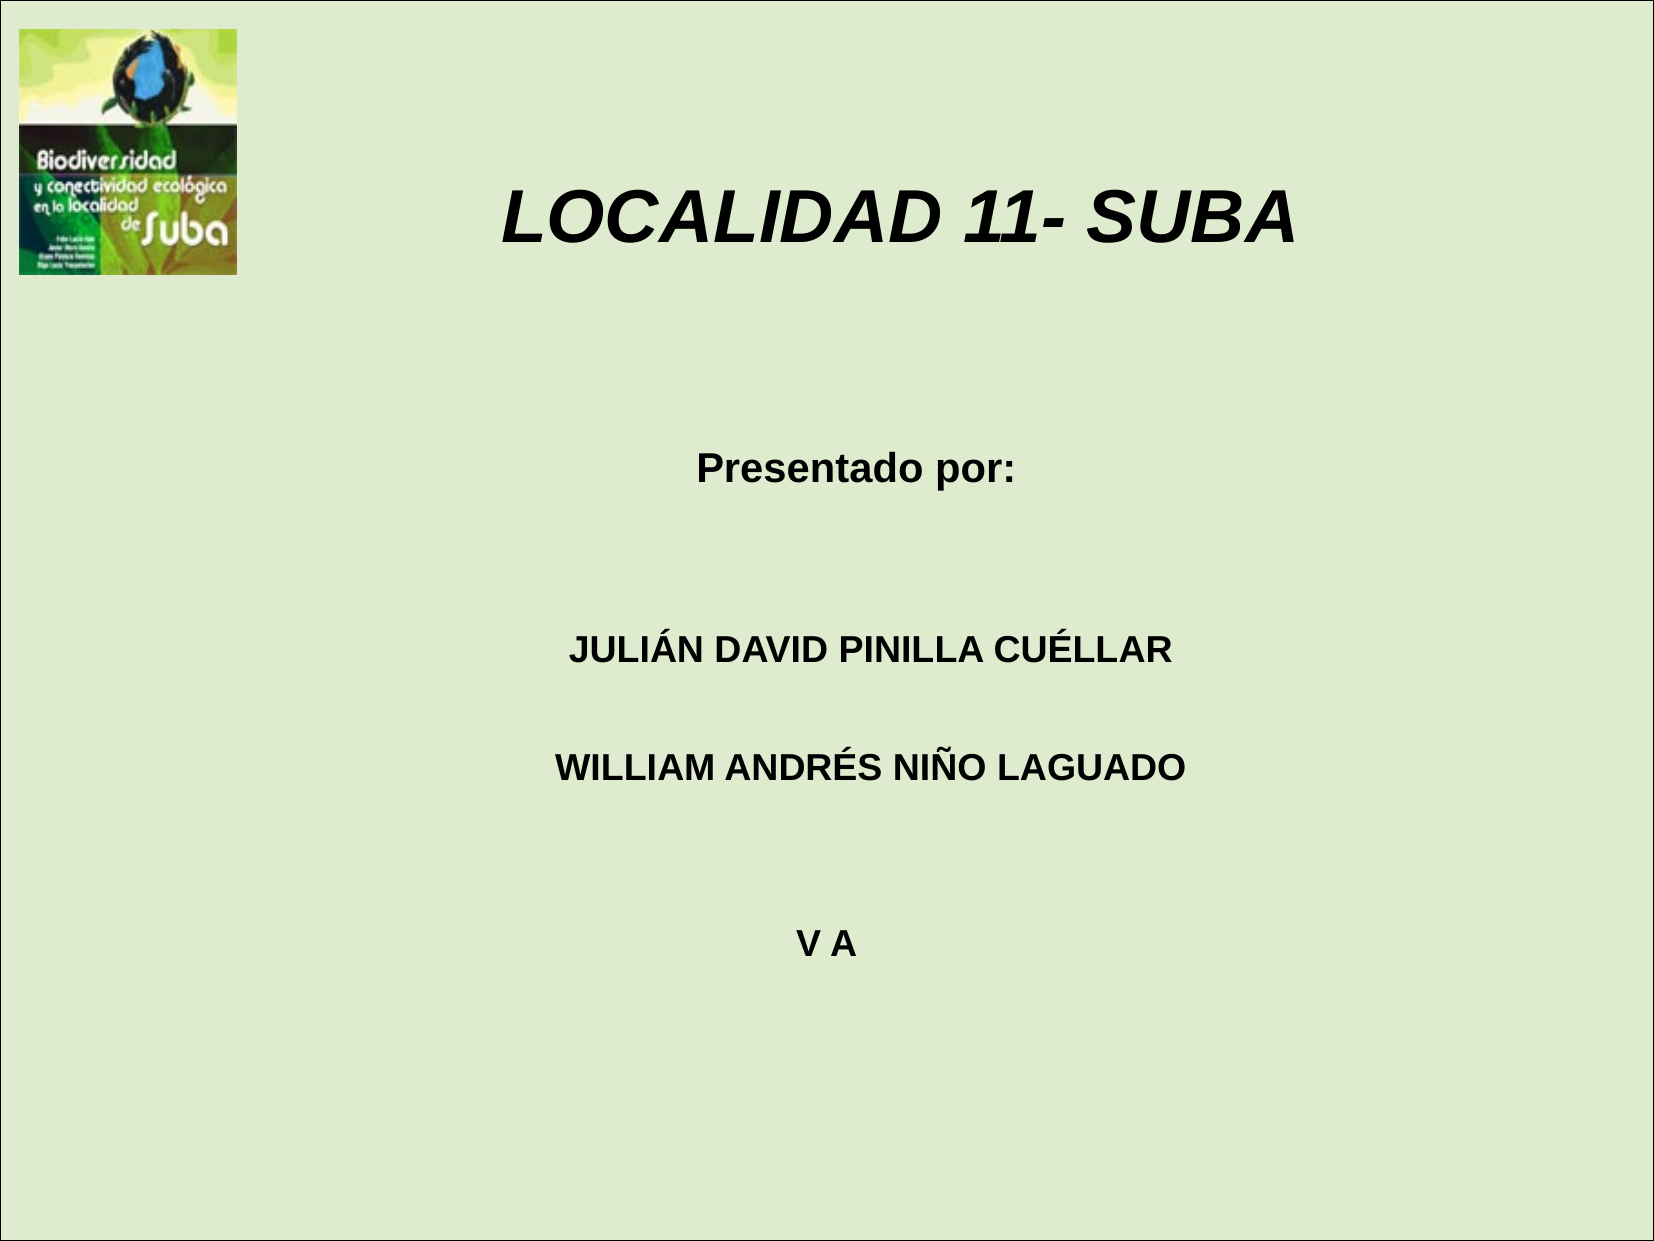

LOCALIDAD 11- SUBA
Presentado por:
JULIÁN DAVID PINILLA CUÉLLAR
WILLIAM ANDRÉS NIÑO LAGUADO
V A